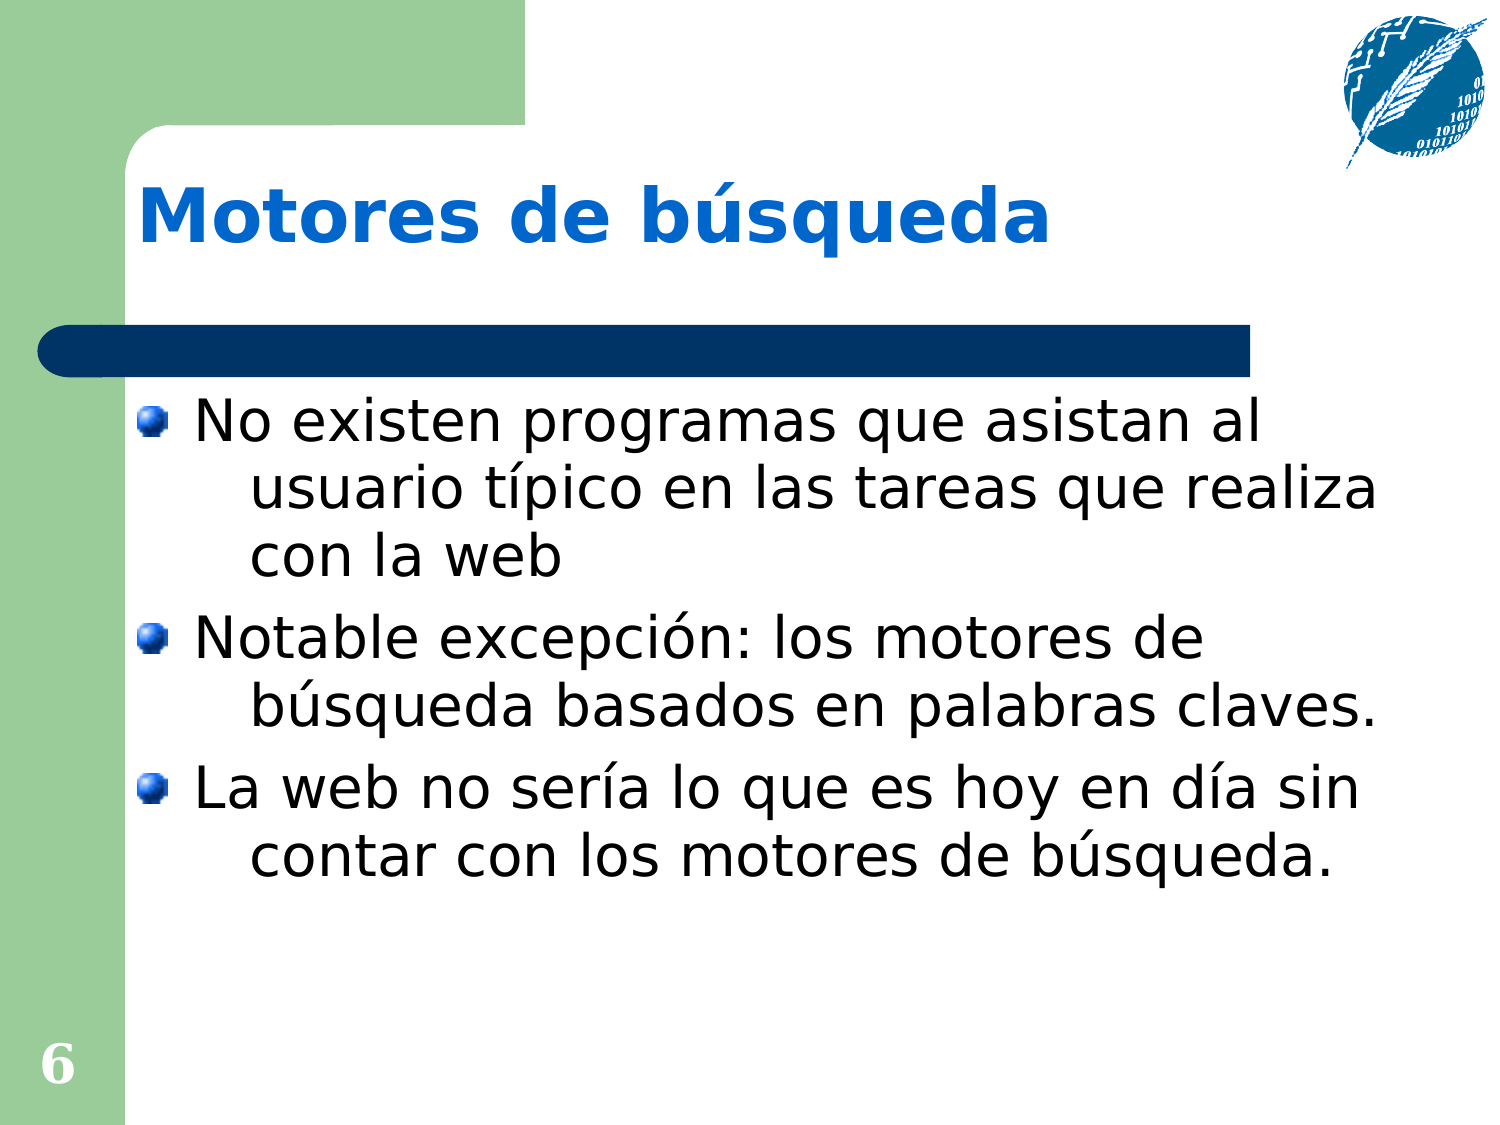

# Motores de búsqueda
No existen programas que asistan al usuario típico en las tareas que realiza con la web
Notable excepción: los motores de búsqueda basados en palabras claves.
La web no sería lo que es hoy en día sin contar con los motores de búsqueda.
6